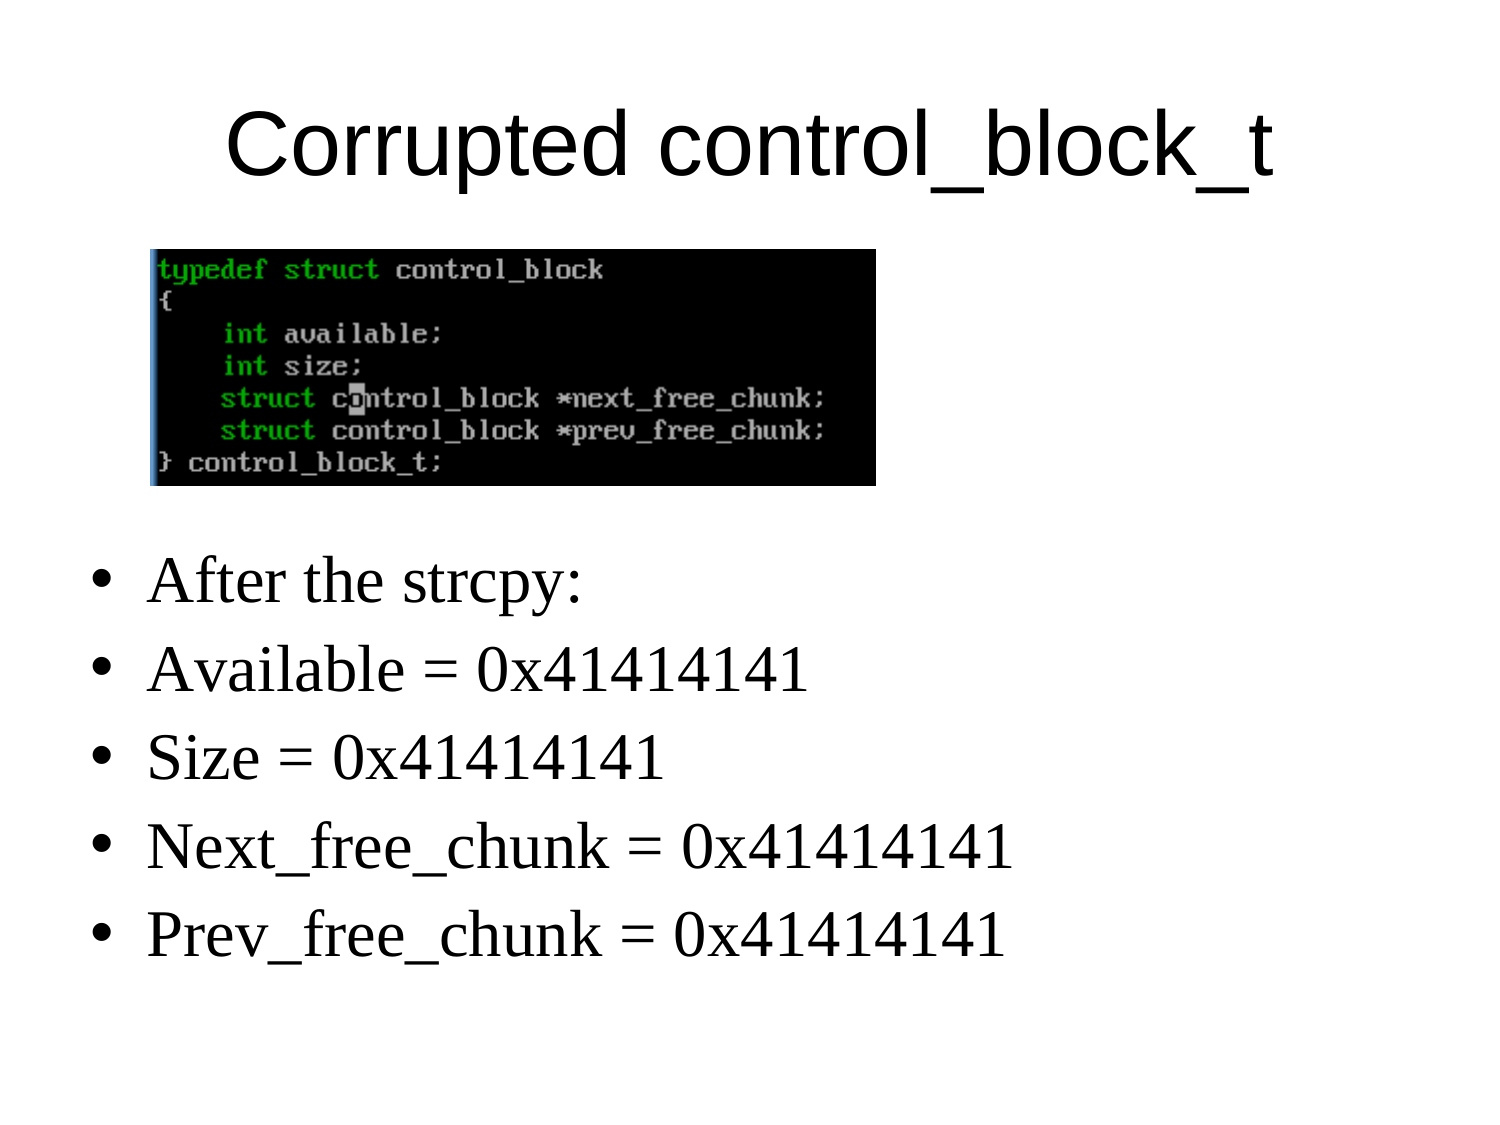

# Corrupted control_block_t
After the strcpy:
Available = 0x41414141
Size = 0x41414141
Next_free_chunk = 0x41414141
Prev_free_chunk = 0x41414141